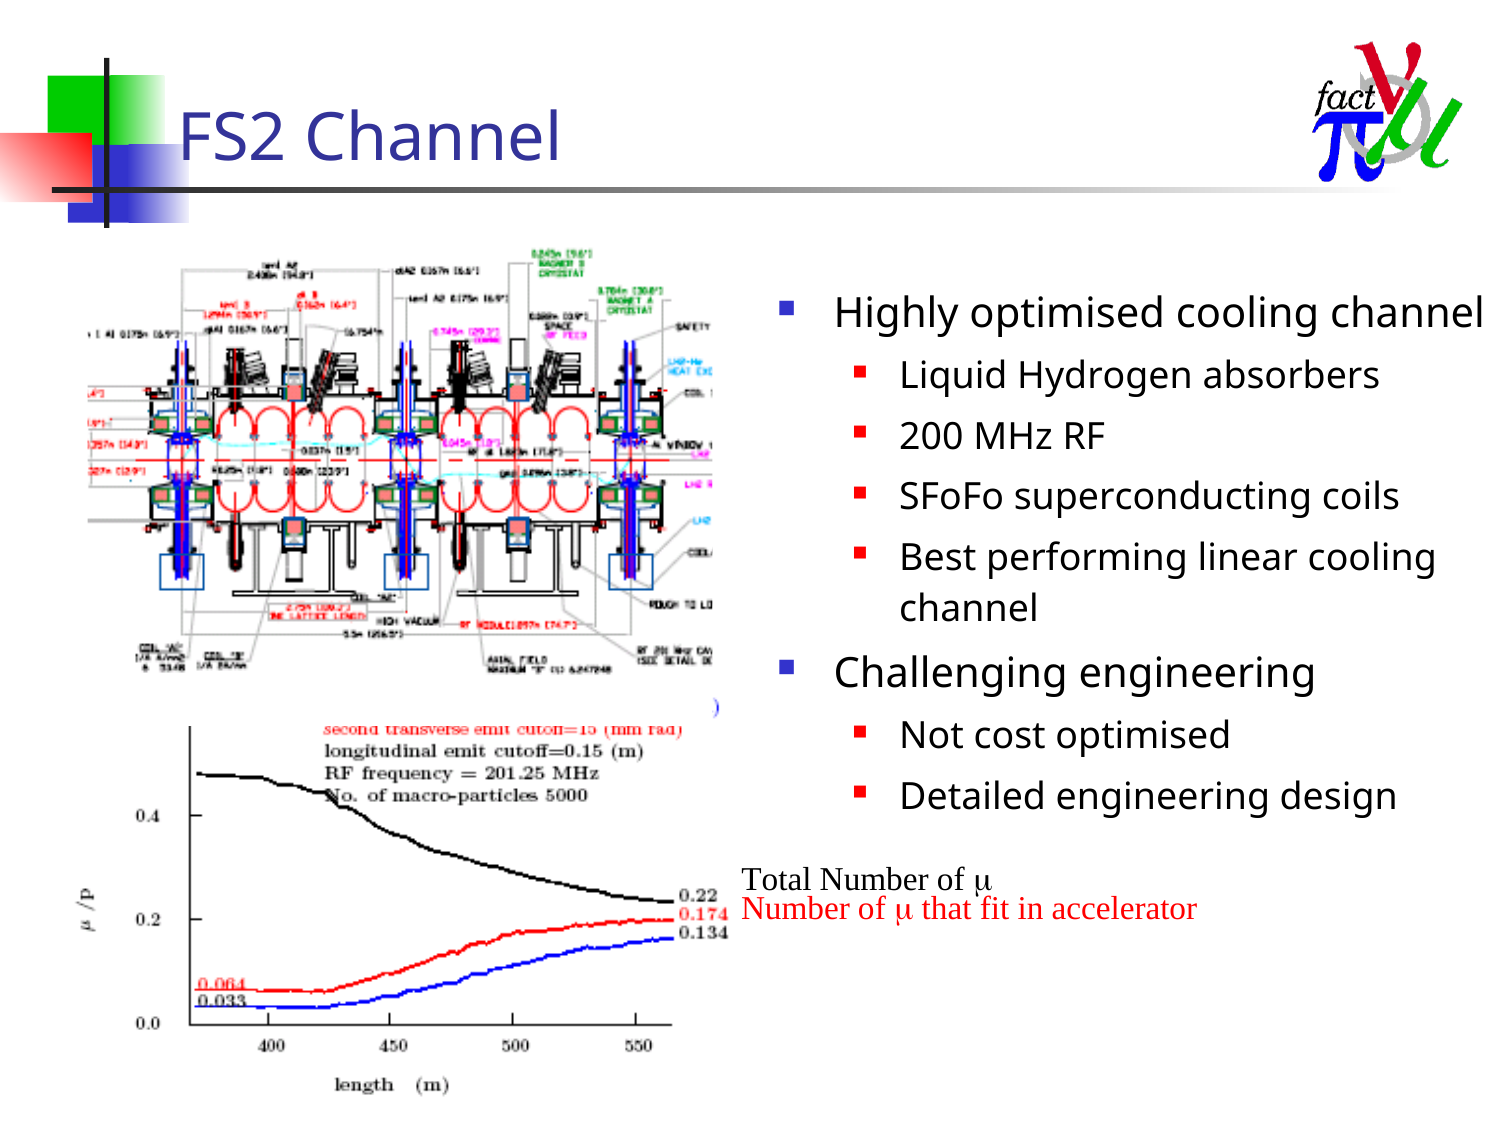

# FS2 Channel
Highly optimised cooling channel
Liquid Hydrogen absorbers
200 MHz RF
SFoFo superconducting coils
Best performing linear cooling channel
Challenging engineering
Not cost optimised
Detailed engineering design
Total Number of m
Number of m that fit in accelerator